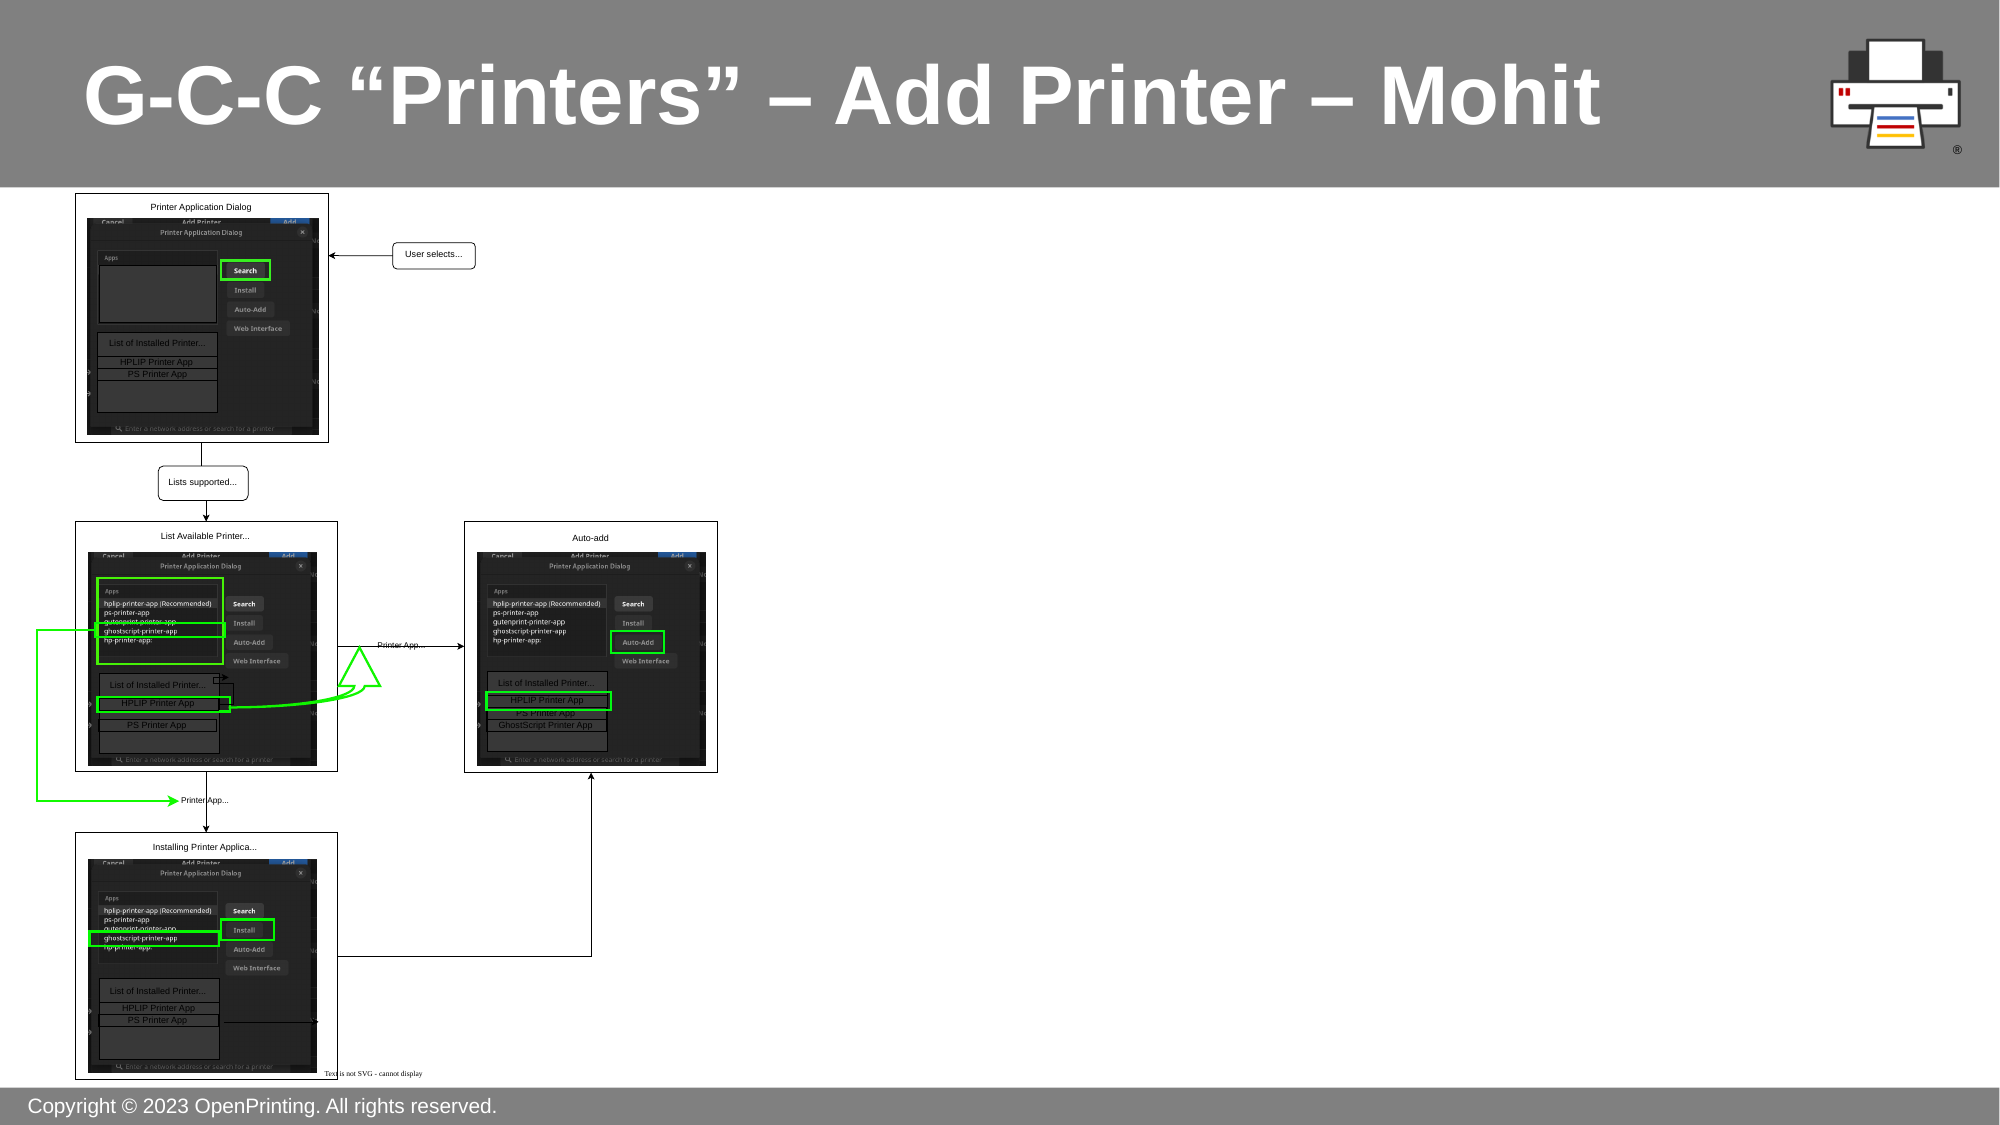

# G-C-C “Printers” – Add Printer – Mohit